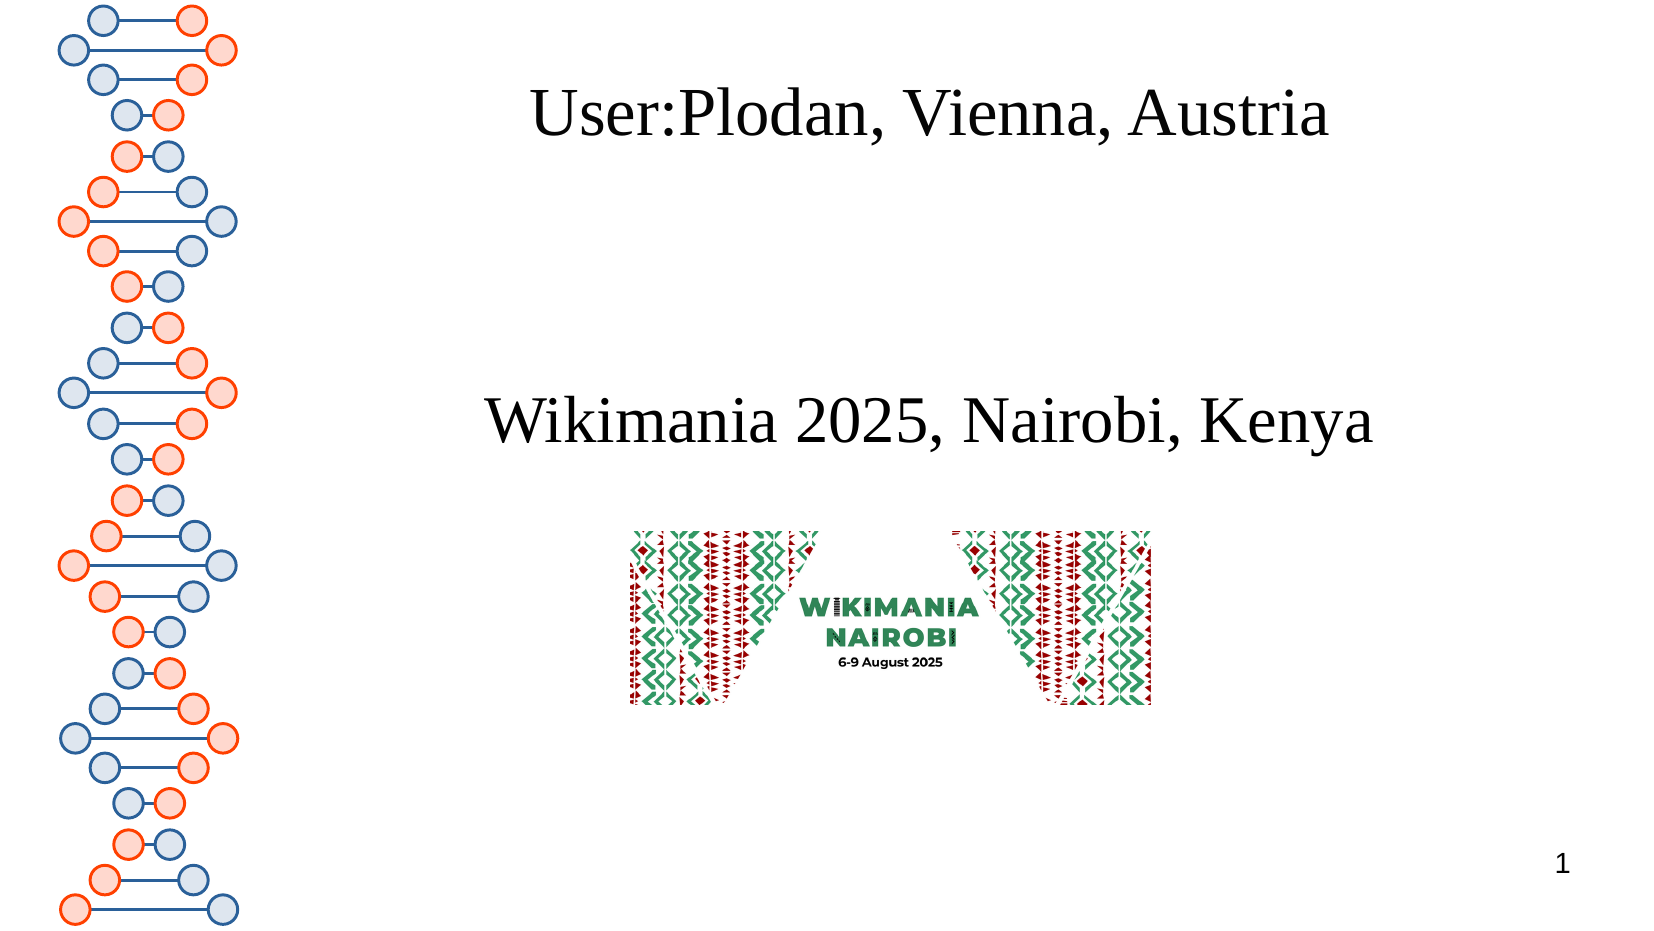

# User:Plodan, Vienna, Austria
Wikimania 2025, Nairobi, Kenya
1